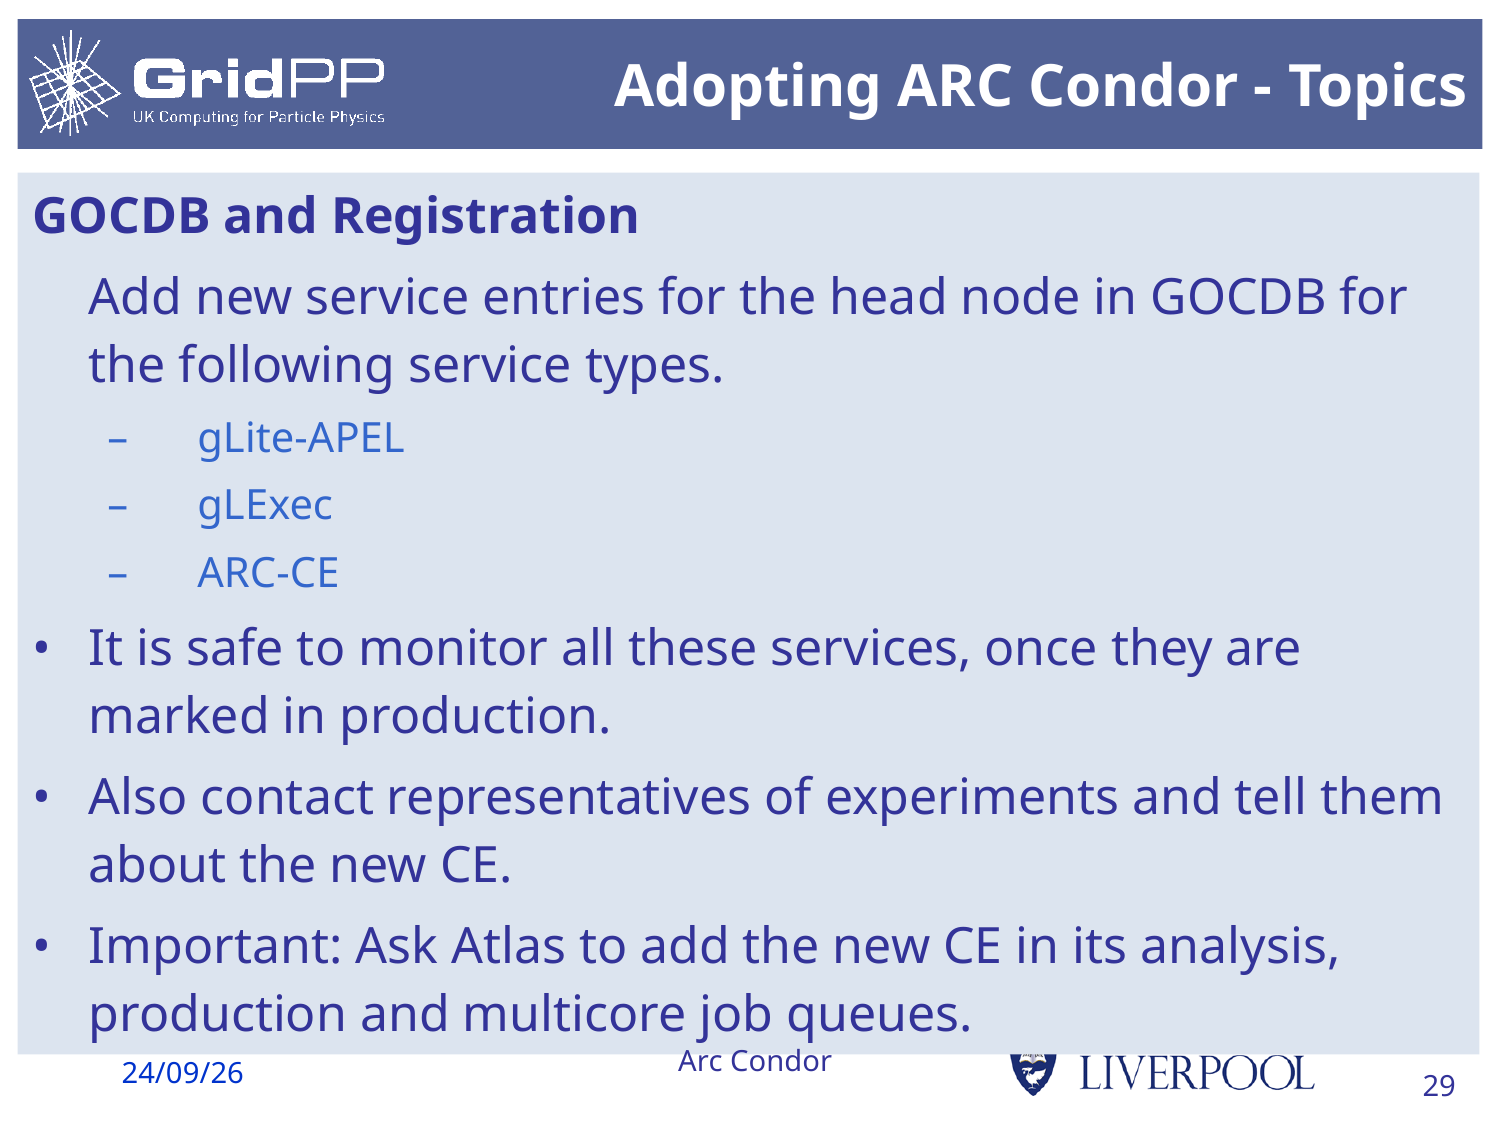

# Adopting ARC Condor - Topics
GOCDB and Registration
Add new service entries for the head node in GOCDB for the following service types.
 gLite-APEL
 gLExec
 ARC-CE
It is safe to monitor all these services, once they are marked in production.
Also contact representatives of experiments and tell them about the new CE.
Important: Ask Atlas to add the new CE in its analysis, production and multicore job queues.
Arc Condor